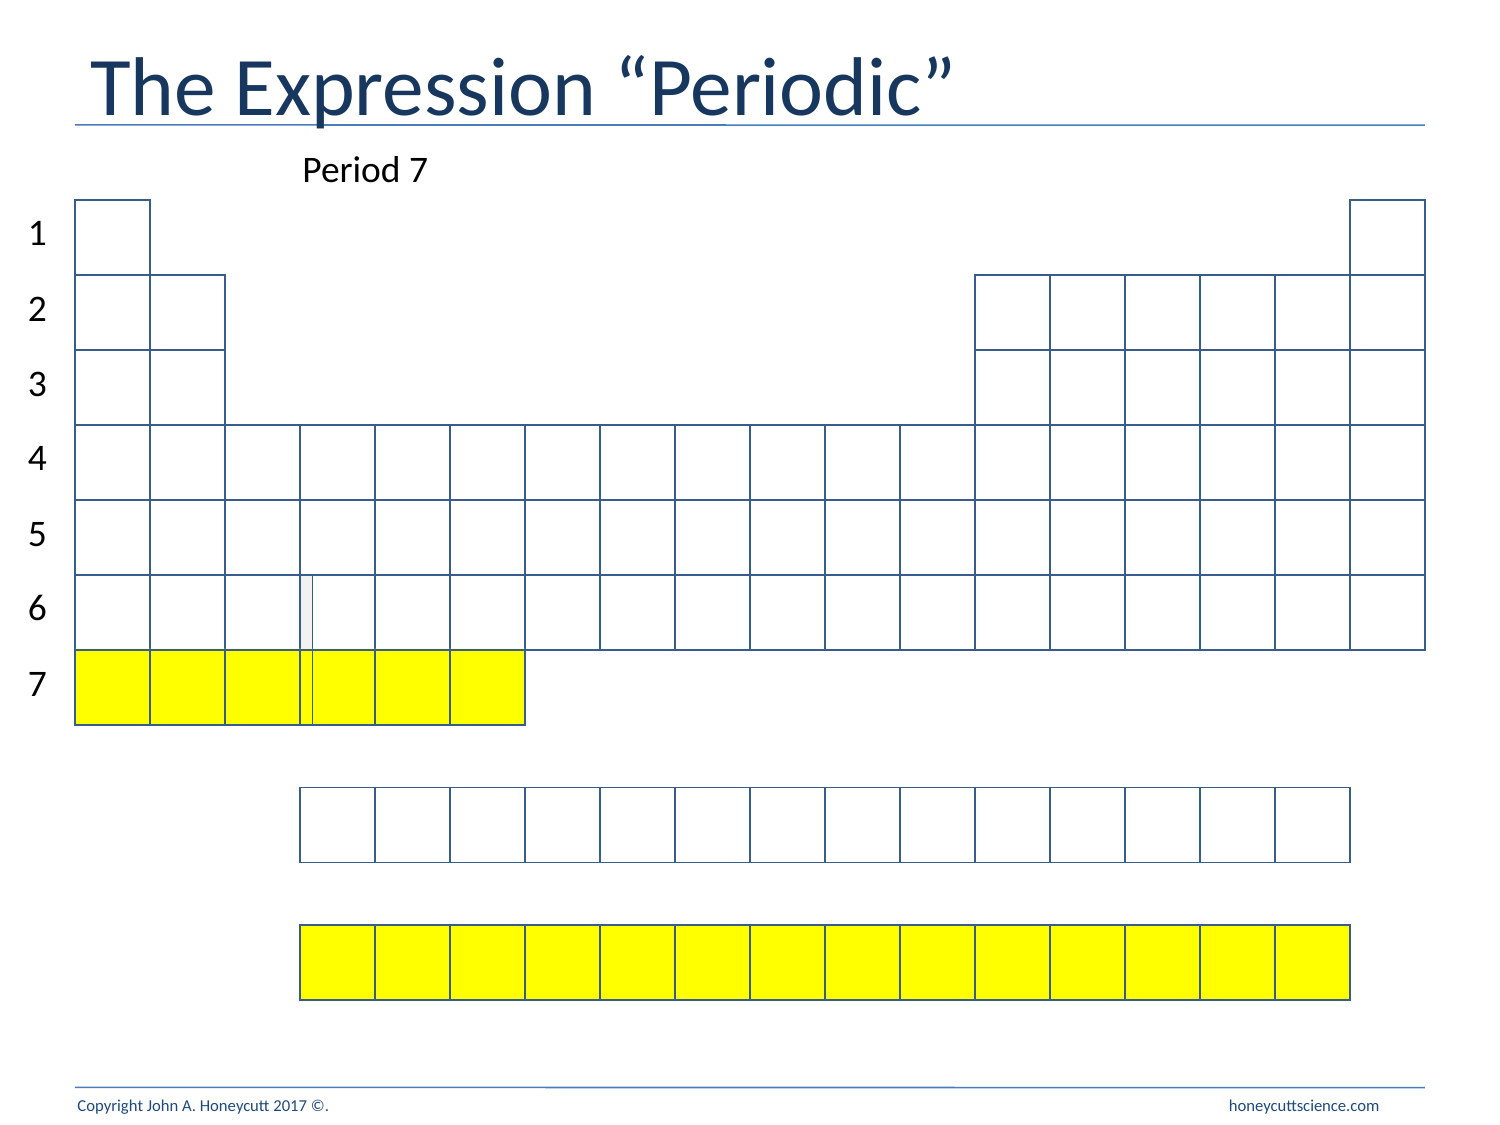

# The Expression “Periodic”
Period 7
1
2
3
4
5
6
7